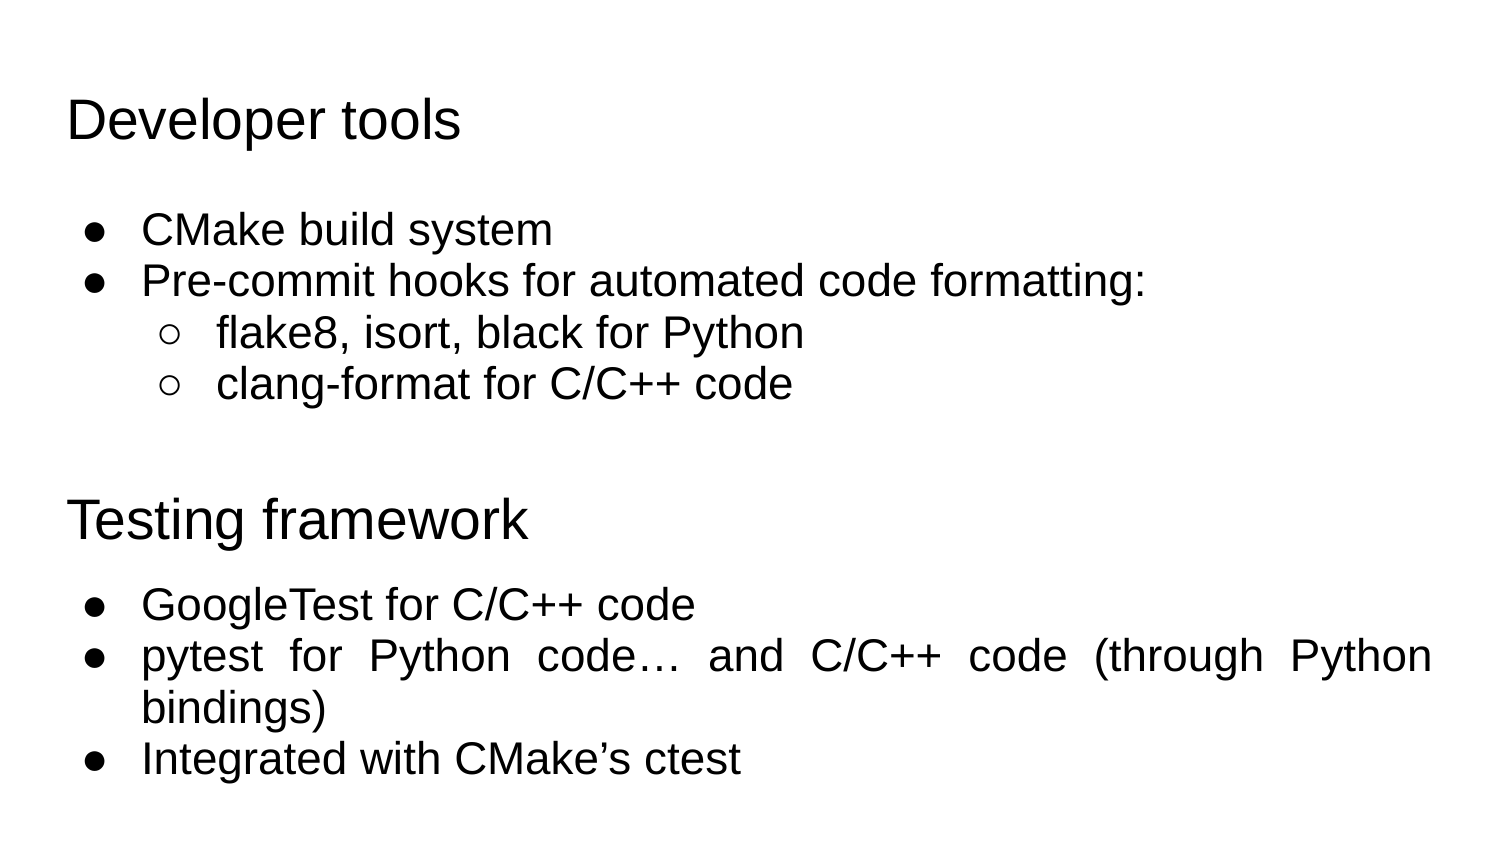

# Developer tools
CMake build system
Pre-commit hooks for automated code formatting:
flake8, isort, black for Python
clang-format for C/C++ code
Testing framework
GoogleTest for C/C++ code
pytest for Python code… and C/C++ code (through Python bindings)
Integrated with CMake’s ctest